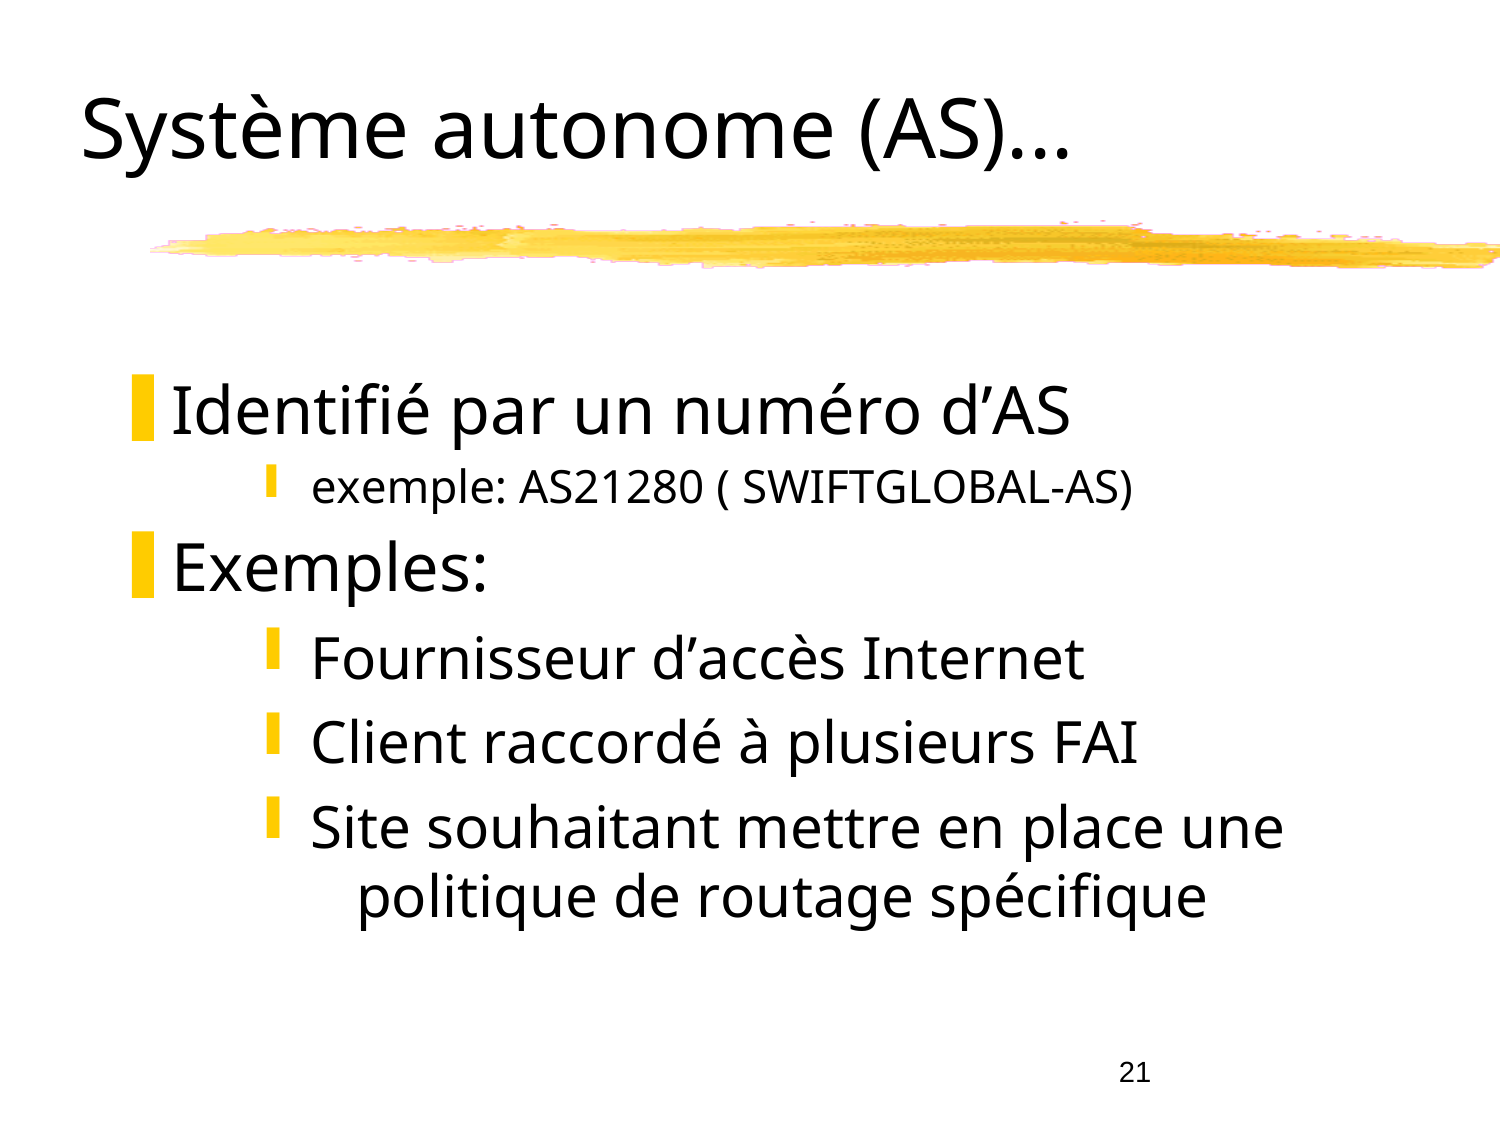

# Système autonome (AS)...
Identifié par un numéro d’AS
exemple: AS21280 ( SWIFTGLOBAL-AS)‏
Exemples:
Fournisseur d’accès Internet
Client raccordé à plusieurs FAI
Site souhaitant mettre en place une politique de routage spécifique